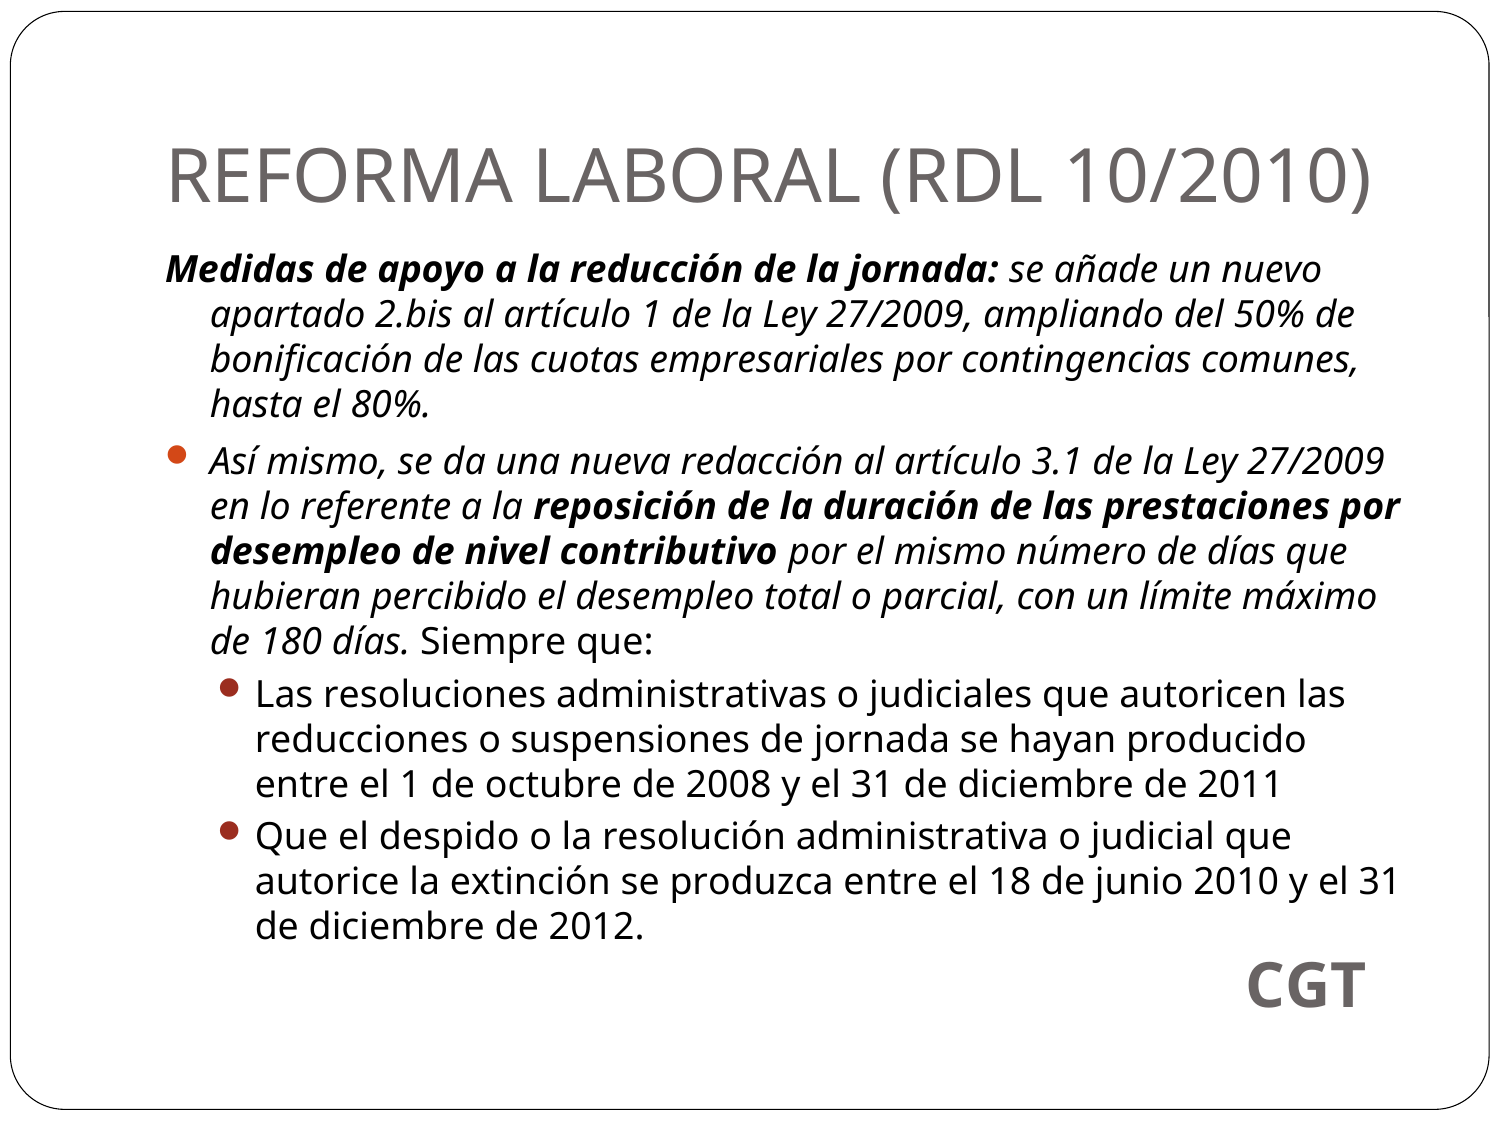

# REFORMA LABORAL (RDL 10/2010)
Medidas de apoyo a la reducción de la jornada: se añade un nuevo apartado 2.bis al artículo 1 de la Ley 27/2009, ampliando del 50% de bonificación de las cuotas empresariales por contingencias comunes, hasta el 80%.
Así mismo, se da una nueva redacción al artículo 3.1 de la Ley 27/2009 en lo referente a la reposición de la duración de las prestaciones por desempleo de nivel contributivo por el mismo número de días que hubieran percibido el desempleo total o parcial, con un límite máximo de 180 días. Siempre que:
Las resoluciones administrativas o judiciales que autoricen las reducciones o suspensiones de jornada se hayan producido entre el 1 de octubre de 2008 y el 31 de diciembre de 2011
Que el despido o la resolución administrativa o judicial que autorice la extinción se produzca entre el 18 de junio 2010 y el 31 de diciembre de 2012.
CGT